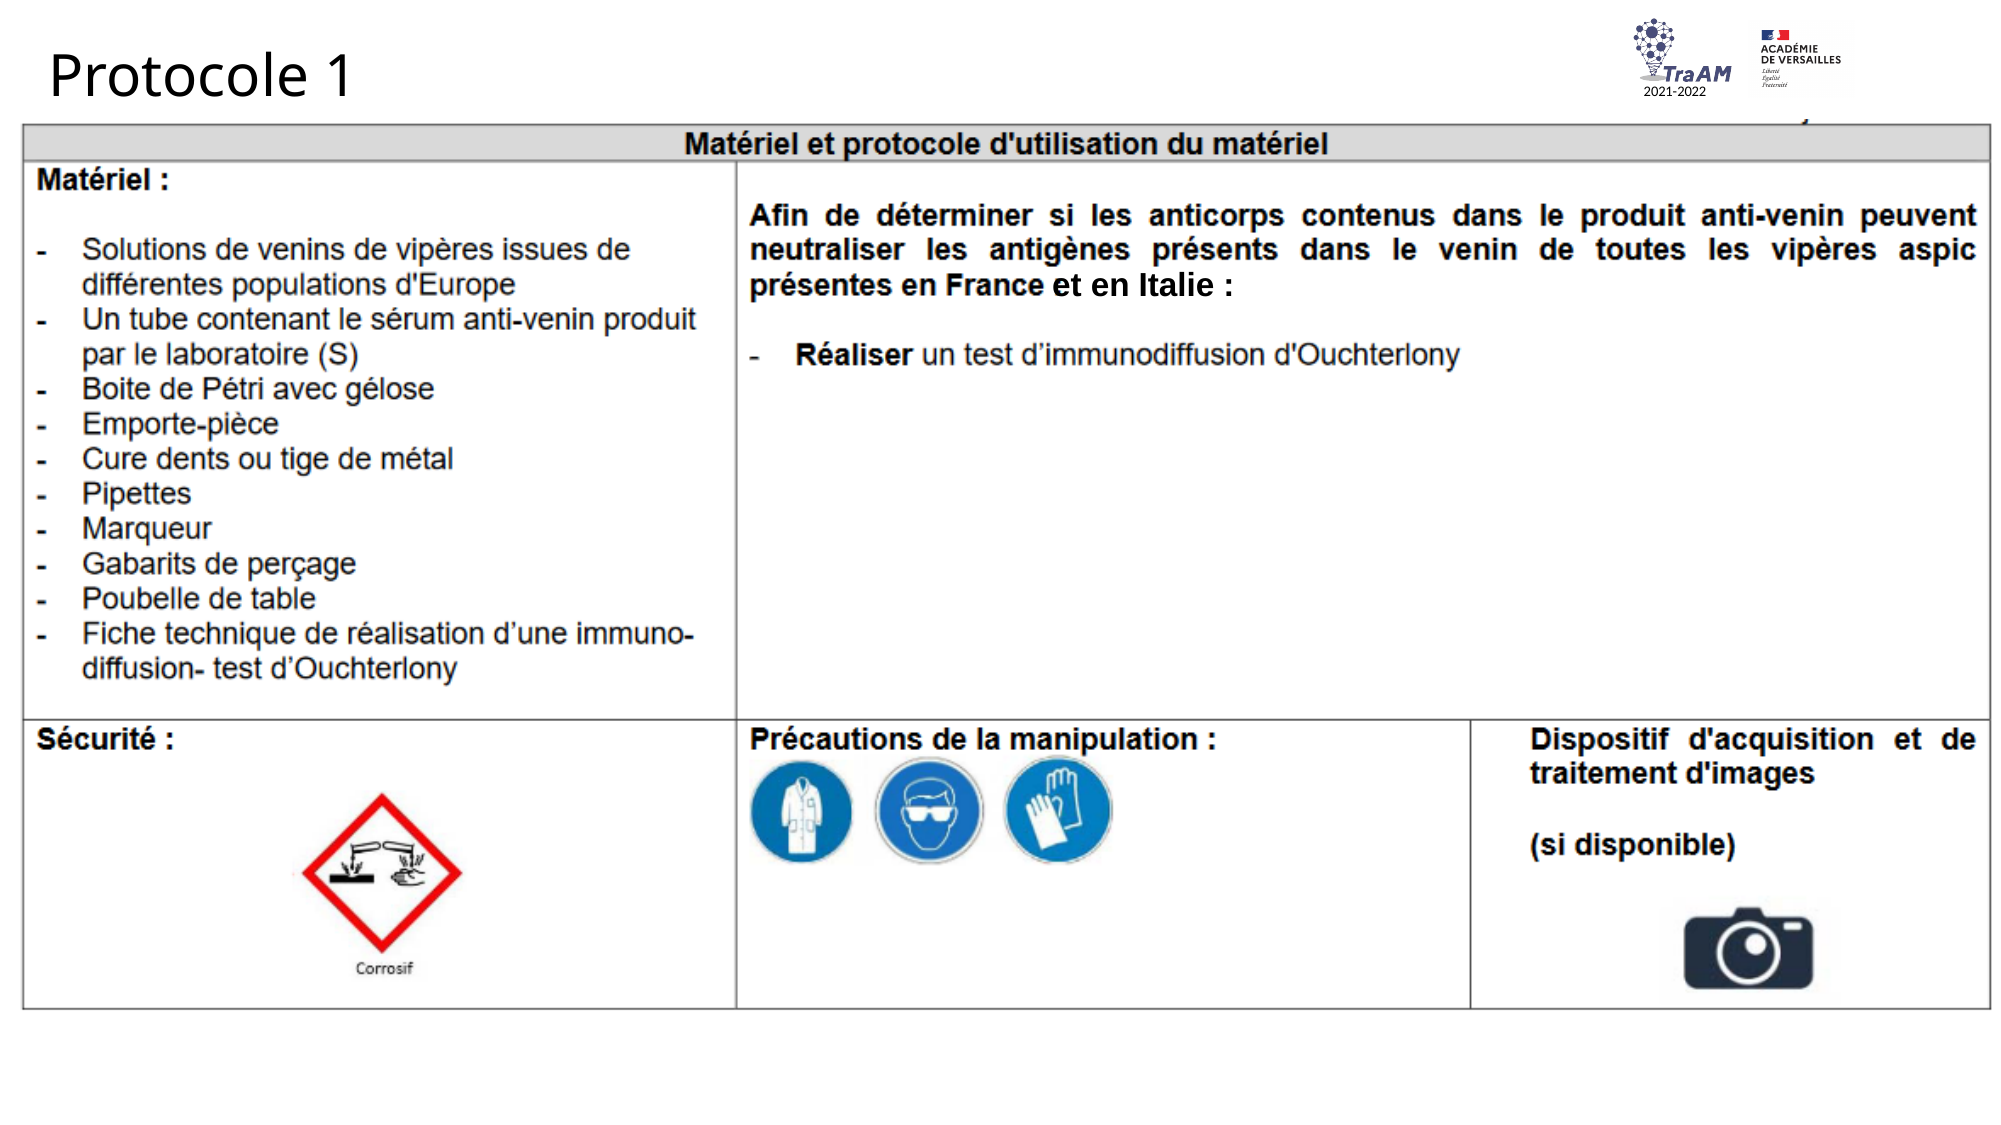

Protocole 1
# et en Italie :